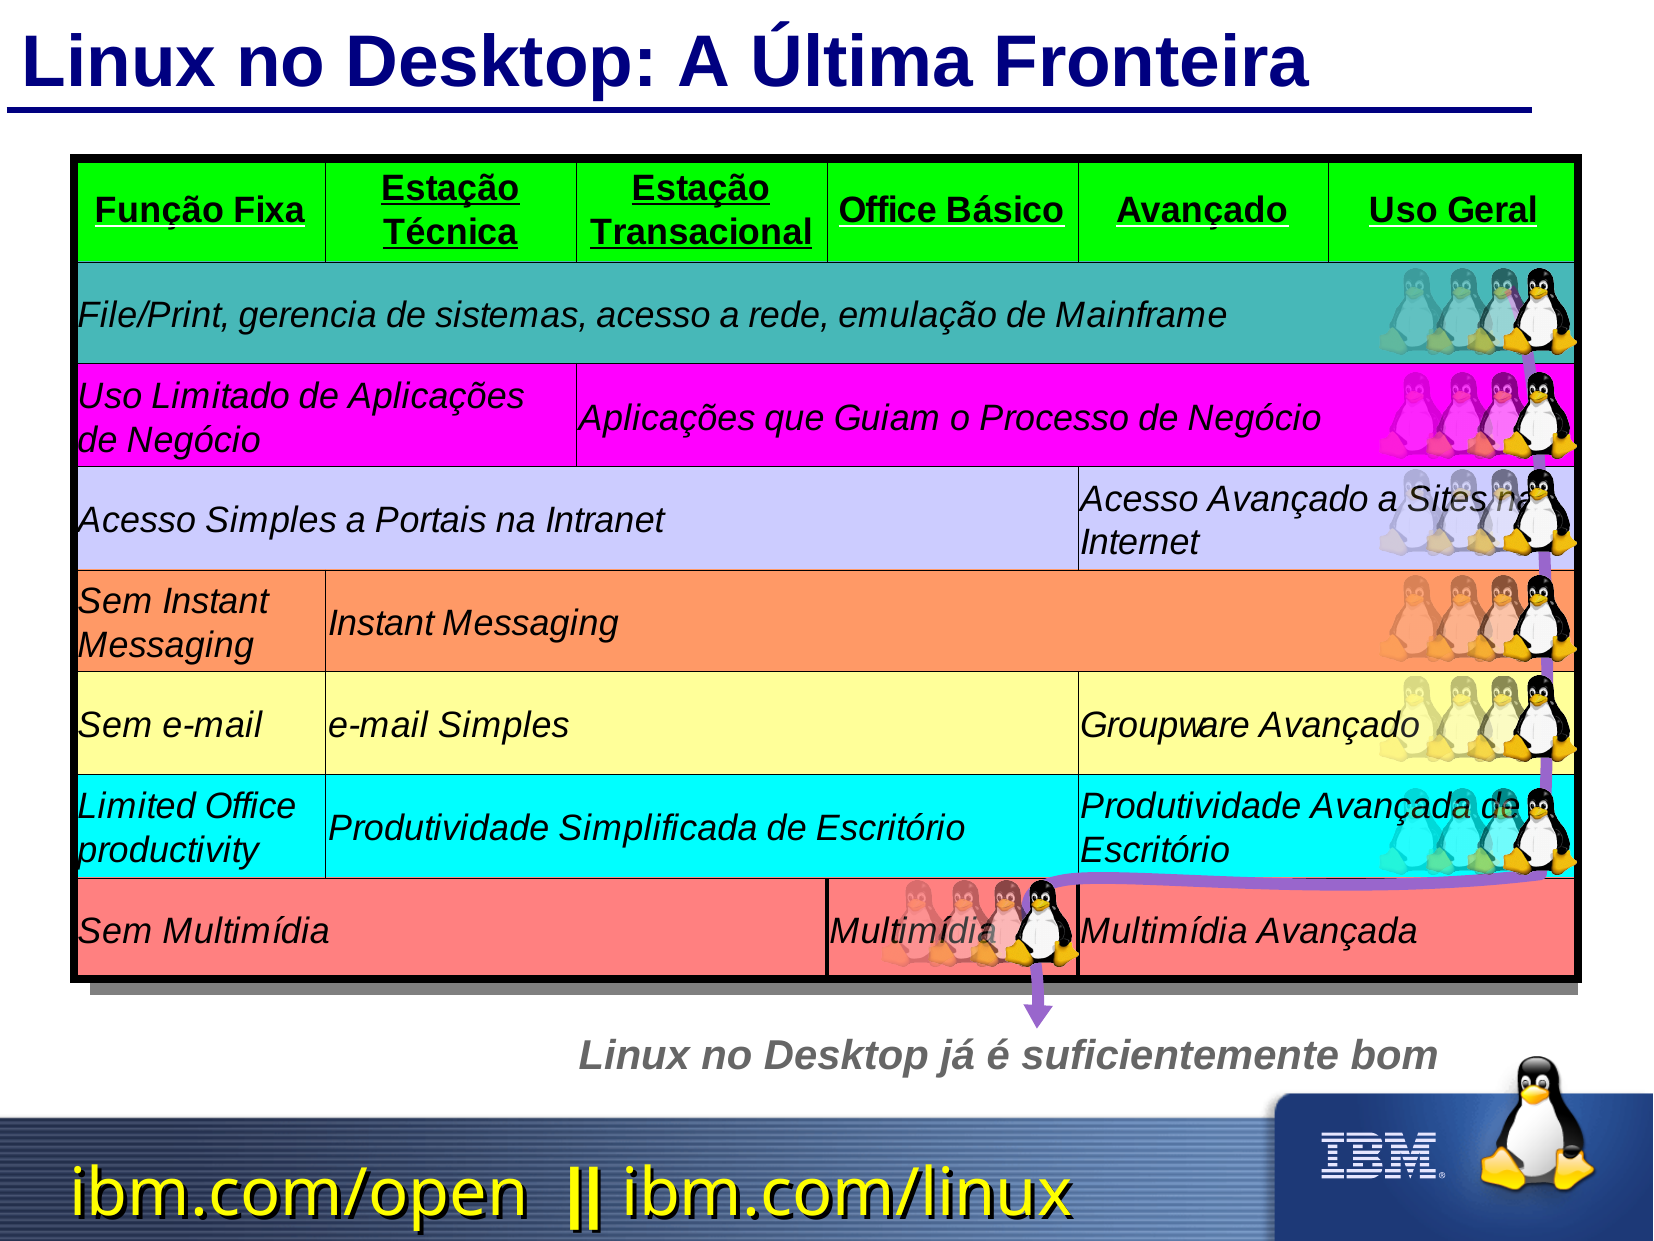

Linux no Desktop: A Última Fronteira
Linux no Desktop já é suficientemente bom